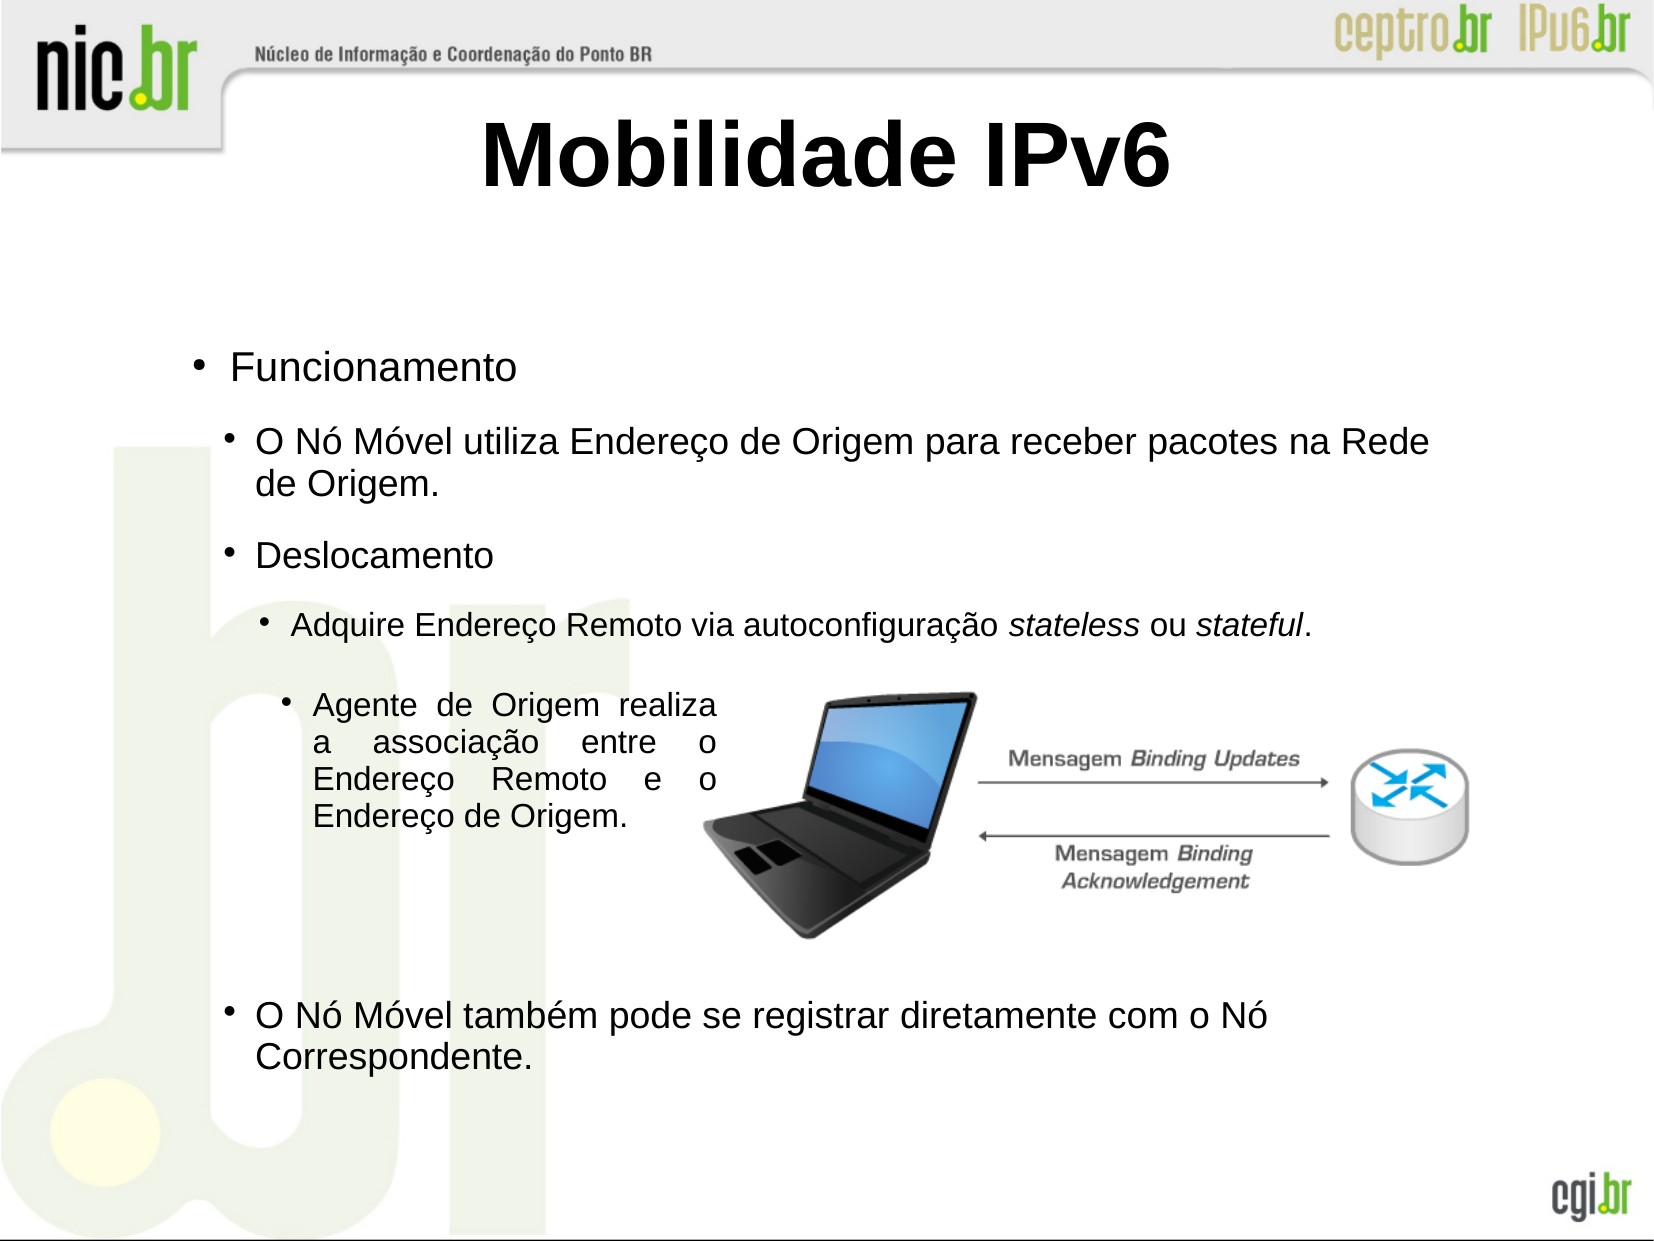

Mobilidade IPv6
 Funcionamento
O Nó Móvel utiliza Endereço de Origem para receber pacotes na Rede de Origem.
Deslocamento
Adquire Endereço Remoto via autoconfiguração stateless ou stateful.
O Nó Móvel também pode se registrar diretamente com o Nó Correspondente.
Agente de Origem realiza a associação entre o
Endereço Remoto e o
Endereço de Origem.